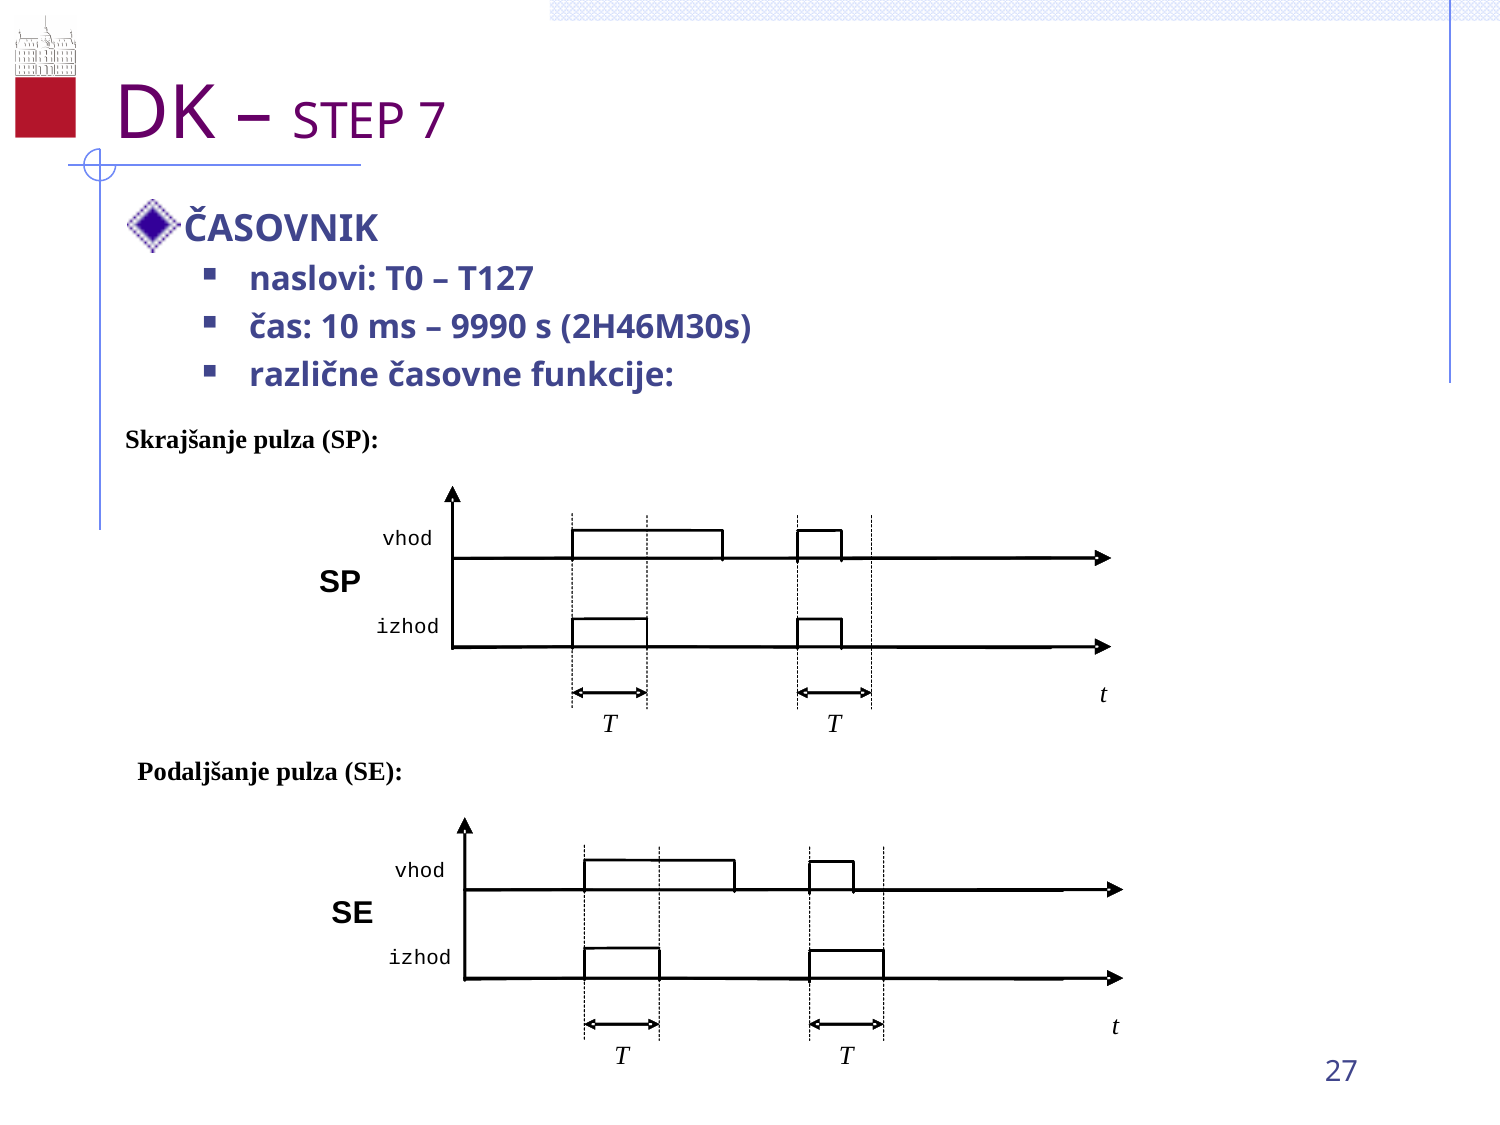

DK – STEP 7
# ČASOVNIK
naslovi: T0 – T127
čas: 10 ms – 9990 s (2H46M30s)
različne časovne funkcije: